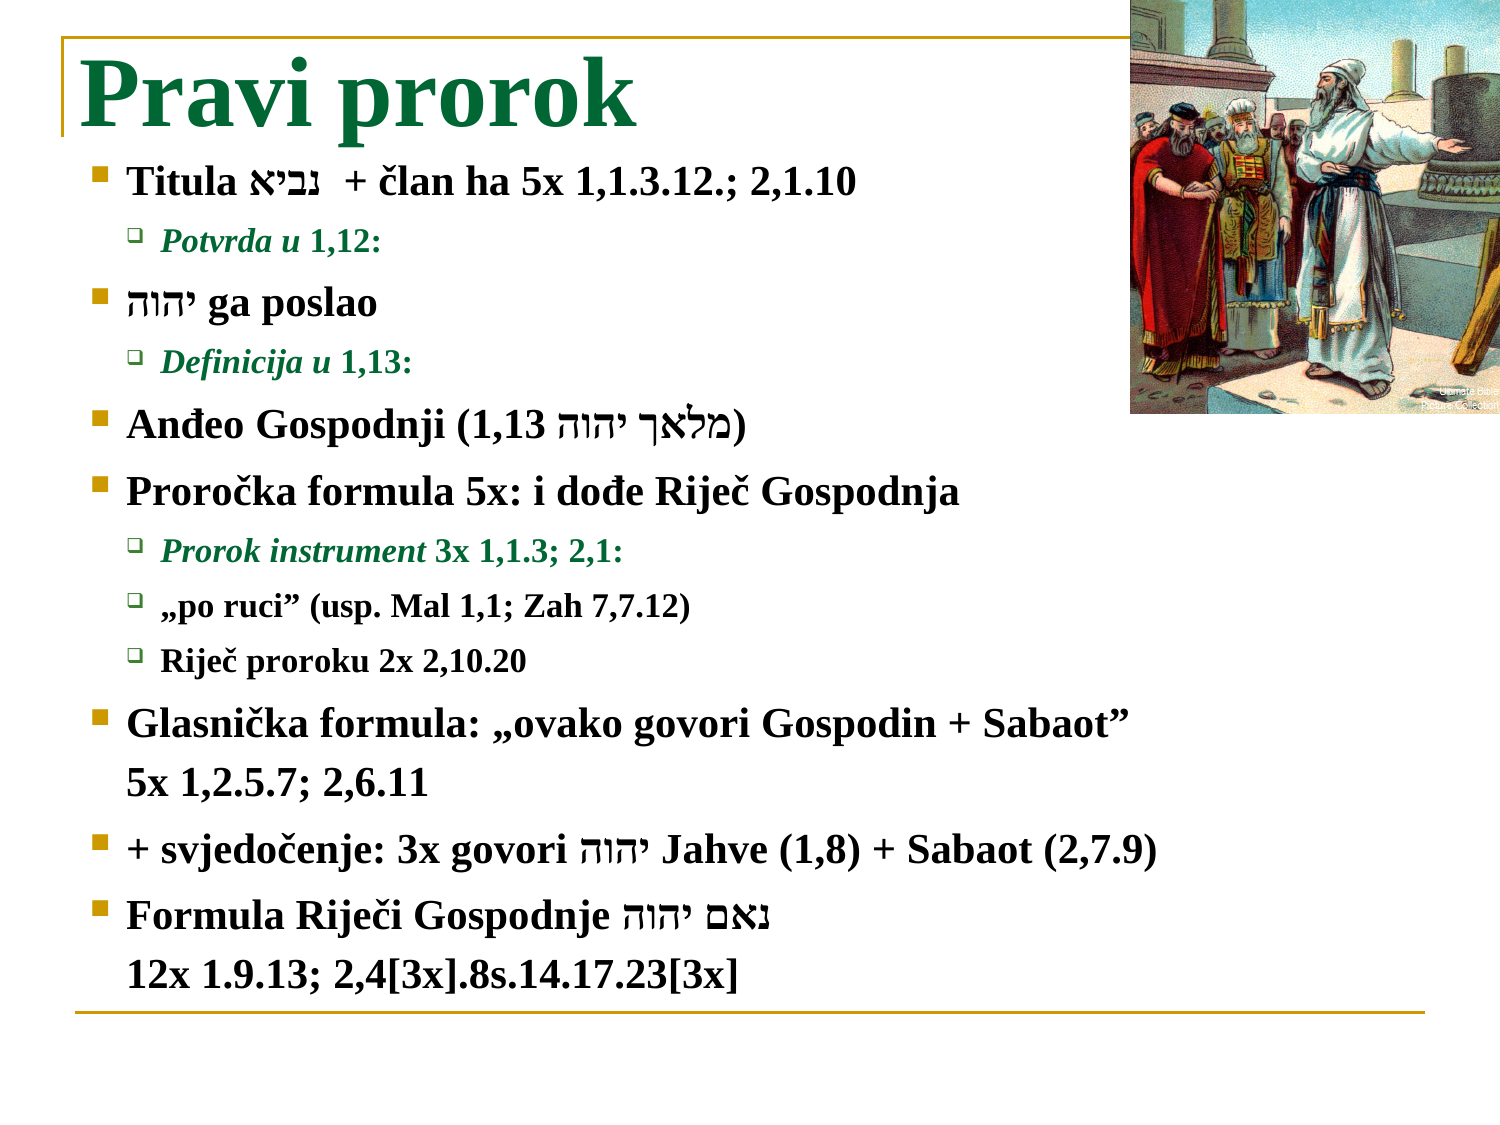

# Pravi prorok
Titula נביא + član ha 5x 1,1.3.12.; 2,1.10
Potvrda u 1,12:
יהוה ga poslao
Definicija u 1,13:
Anđeo Gospodnji (מלאך יהוה 1,13)
Proročka formula 5x: i dođe Riječ Gospodnja
Prorok instrument 3x 1,1.3; 2,1:
„po ruci” (usp. Mal 1,1; Zah 7,7.12)
Riječ proroku 2x 2,10.20
Glasnička formula: „ovako govori Gospodin + Sabaot”
5x 1,2.5.7; 2,6.11
+ svjedočenje: 3x govori יהוה Jahve (1,8) + Sabaot (2,7.9)
Formula Riječi Gospodnjeנאם יהוה
12x 1.9.13; 2,4[3x].8s.14.17.23[3x]